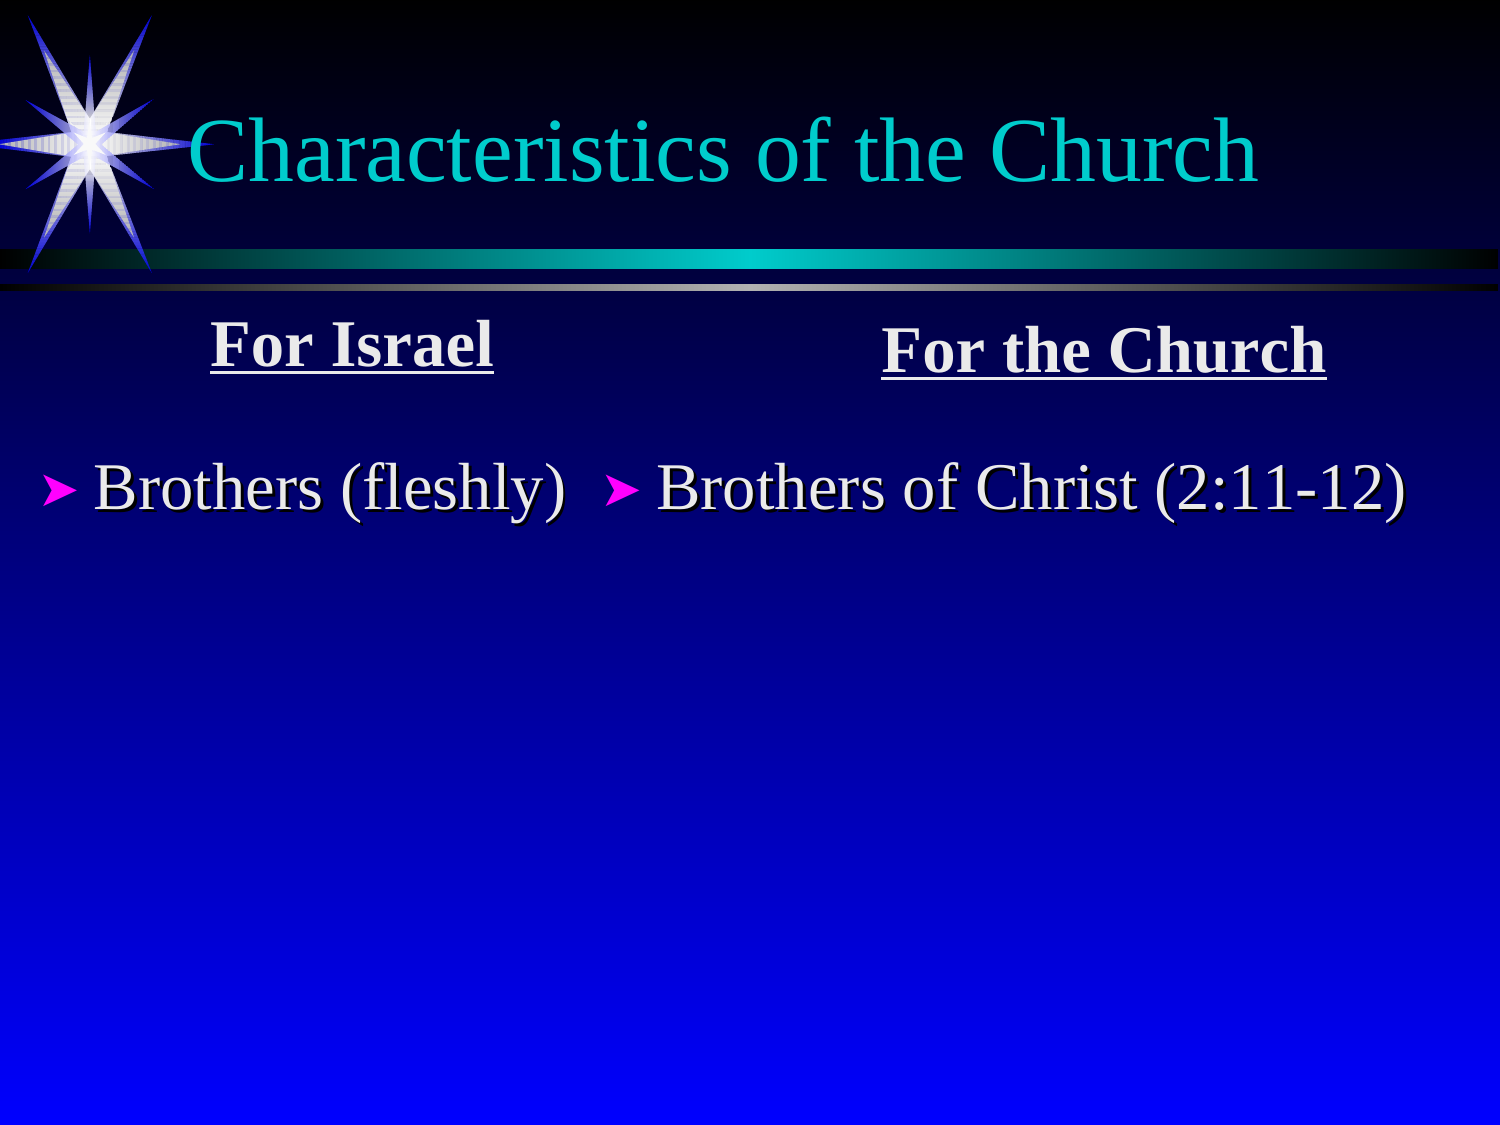

# Characteristics of the Church
For Israel
For the Church
Brothers (fleshly)
Brothers of Christ (2:11-12)